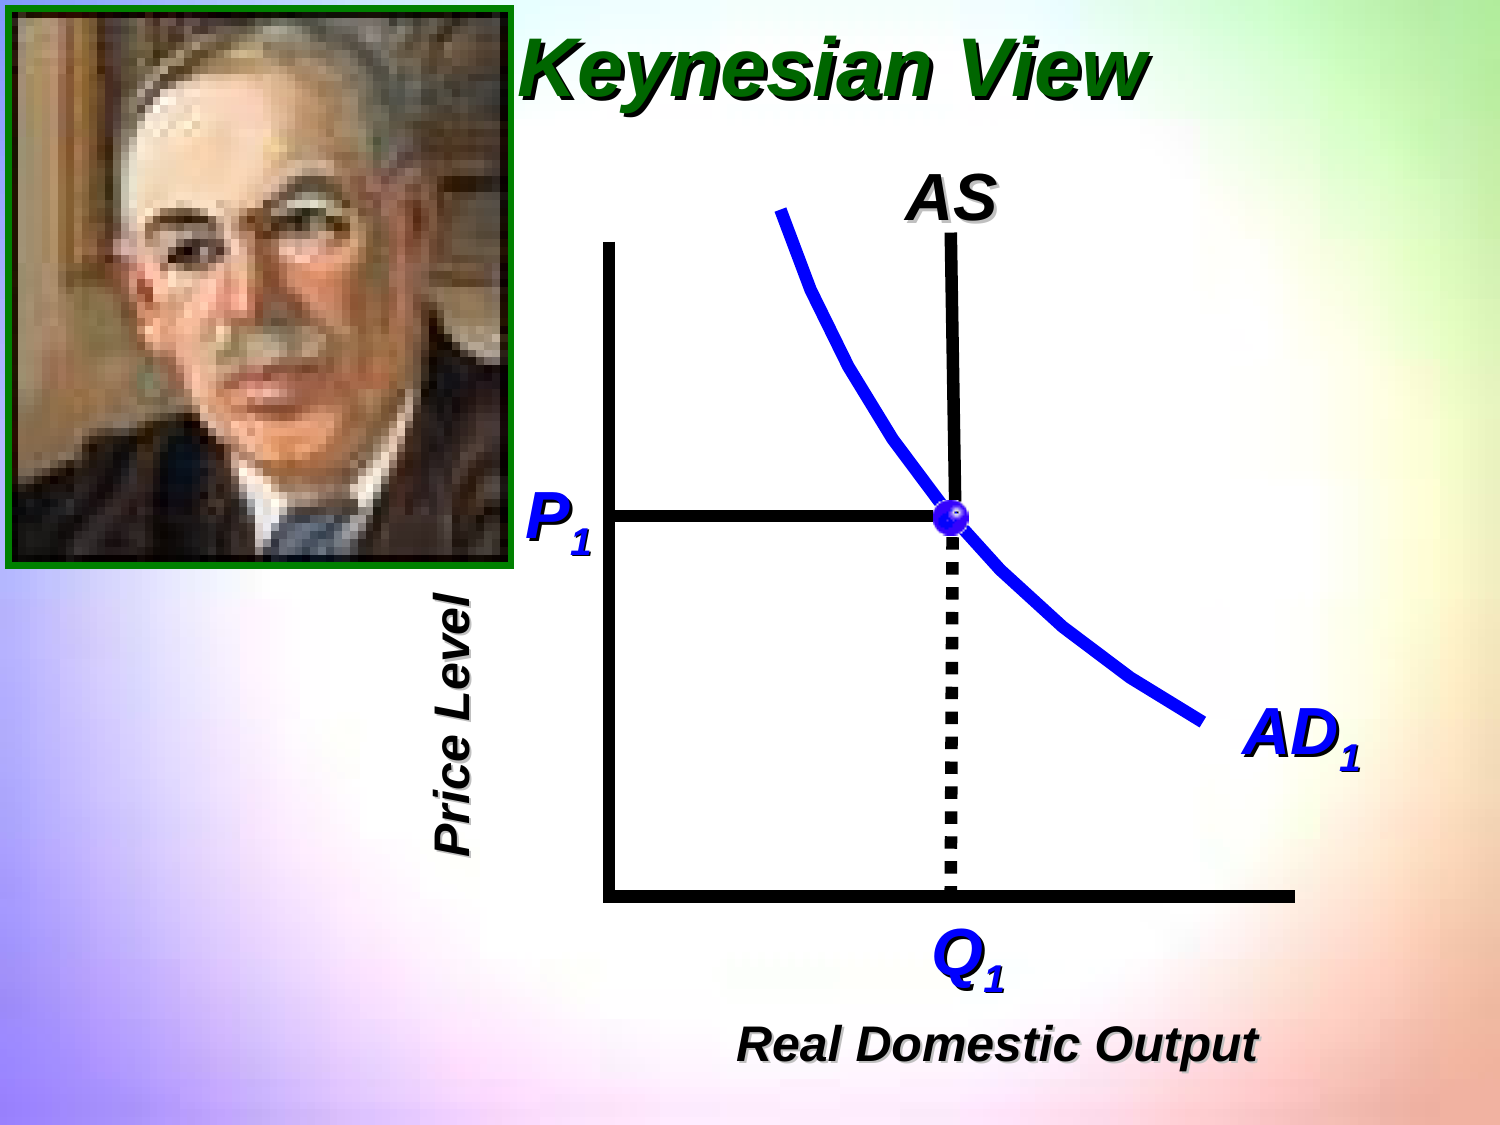

Keynesian View
AS
P1
Price Level
AD1
Q1
Real Domestic Output